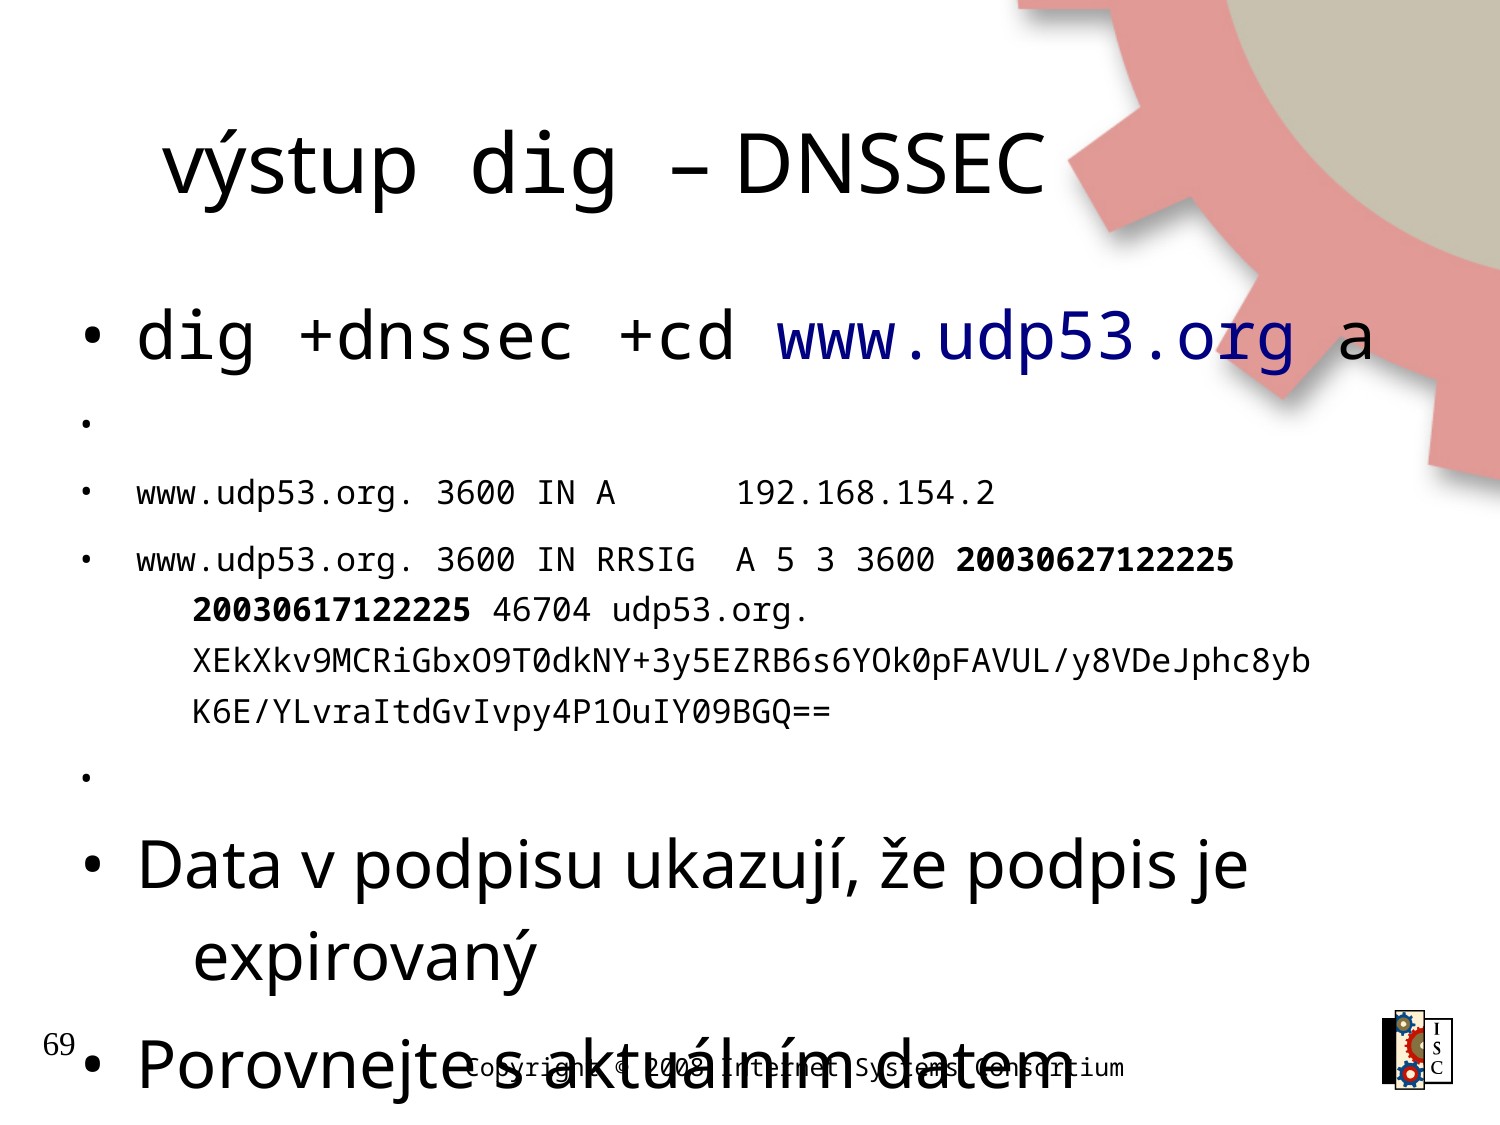

# výstup dig – DNSSEC
dig +dnssec +cd www.udp53.org a
www.udp53.org. 3600 IN A	192.168.154.2
www.udp53.org. 3600 IN RRSIG	A 5 3 3600 20030627122225 20030617122225 46704 udp53.org. XEkXkv9MCRiGbxO9T0dkNY+3y5EZRB6s6YOk0pFAVUL/y8VDeJphc8yb K6E/YLvraItdGvIvpy4P1OuIY09BGQ==
Data v podpisu ukazují, že podpis je expirovaný
Porovnejte s aktuálním datem